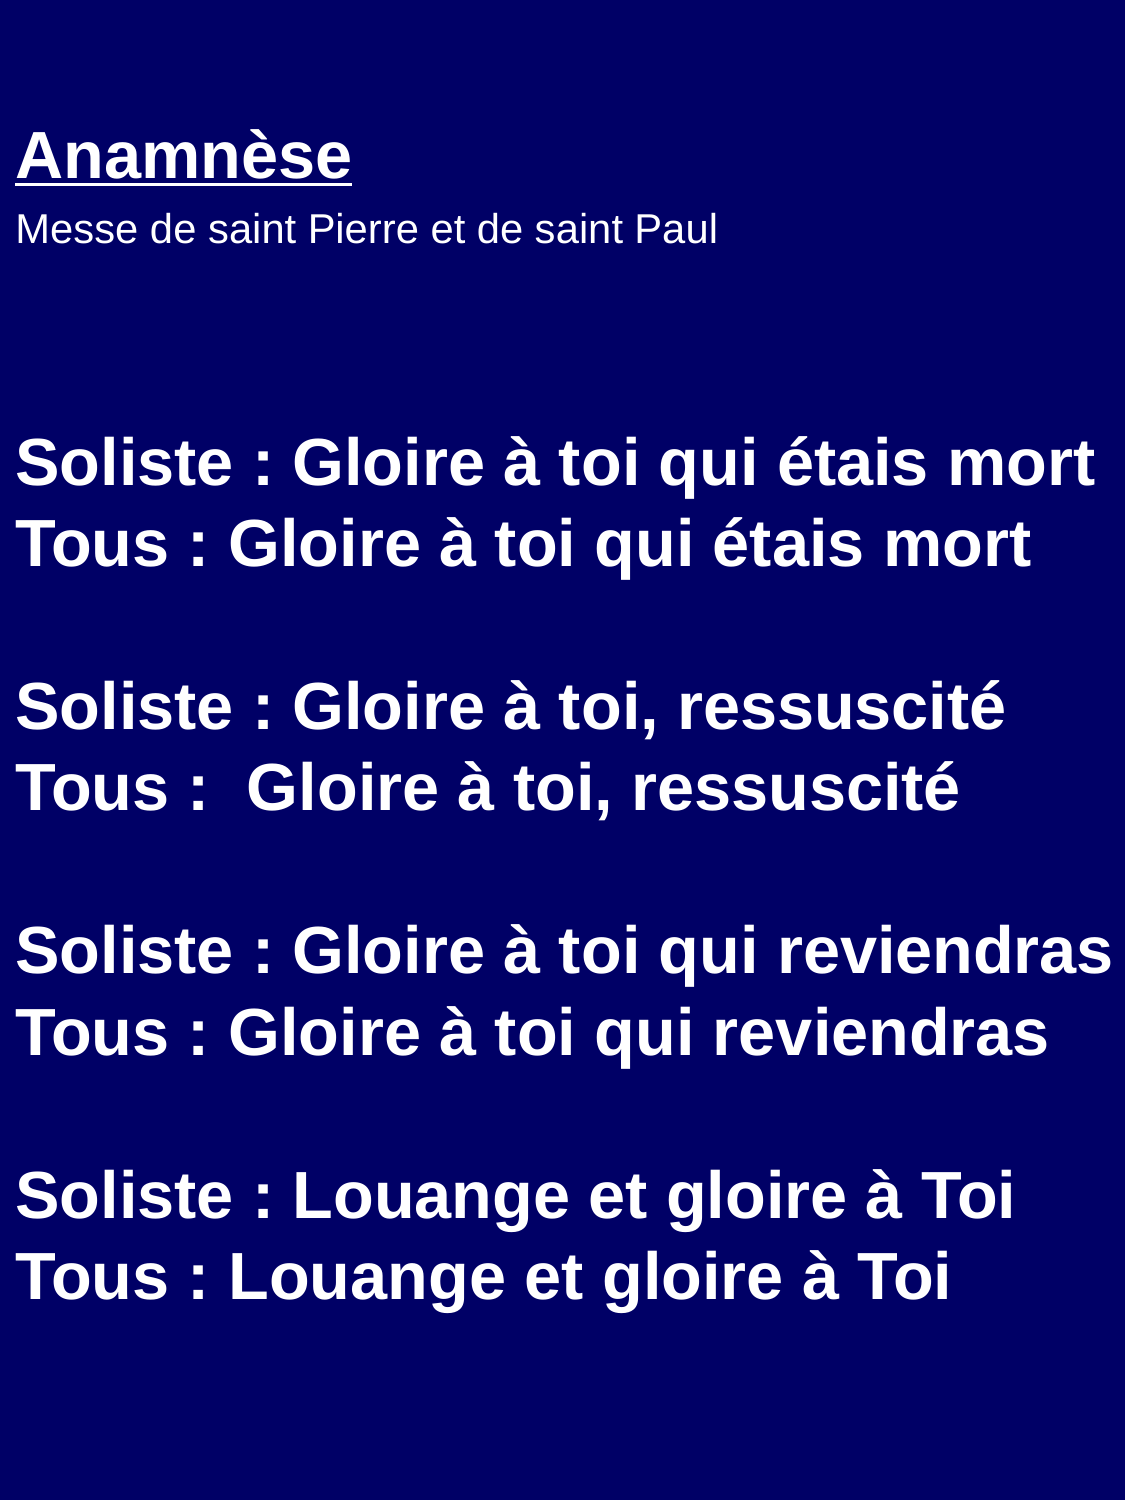

Anamnèse
Messe de saint Pierre et de saint Paul
Soliste : Gloire à toi qui étais mort
Tous : Gloire à toi qui étais mort
Soliste : Gloire à toi, ressuscité
Tous : Gloire à toi, ressuscité
Soliste : Gloire à toi qui reviendras
Tous : Gloire à toi qui reviendras
Soliste : Louange et gloire à Toi
Tous : Louange et gloire à Toi